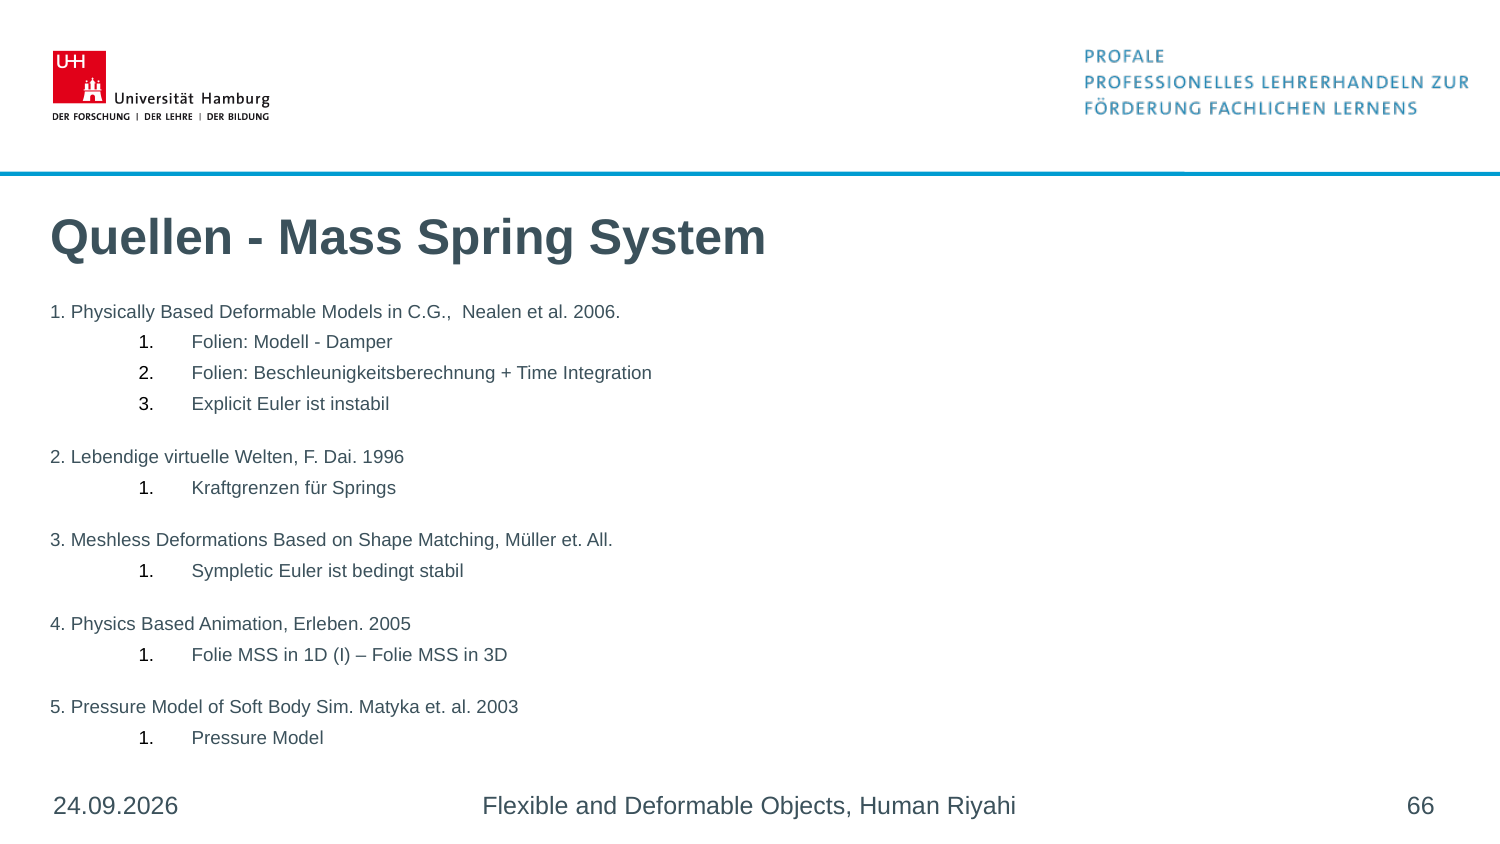

# Quellen - Mass Spring System
 Physically Based Deformable Models in C.G., Nealen et al. 2006.
Folien: Modell - Damper
Folien: Beschleunigkeitsberechnung + Time Integration
Explicit Euler ist instabil
 Lebendige virtuelle Welten, F. Dai. 1996
Kraftgrenzen für Springs
 Meshless Deformations Based on Shape Matching, Müller et. All.
Sympletic Euler ist bedingt stabil
 Physics Based Animation, Erleben. 2005
Folie MSS in 1D (I) – Folie MSS in 3D
 Pressure Model of Soft Body Sim. Matyka et. al. 2003
Pressure Model
Flexible and Deformable Objects, Human Riyahi